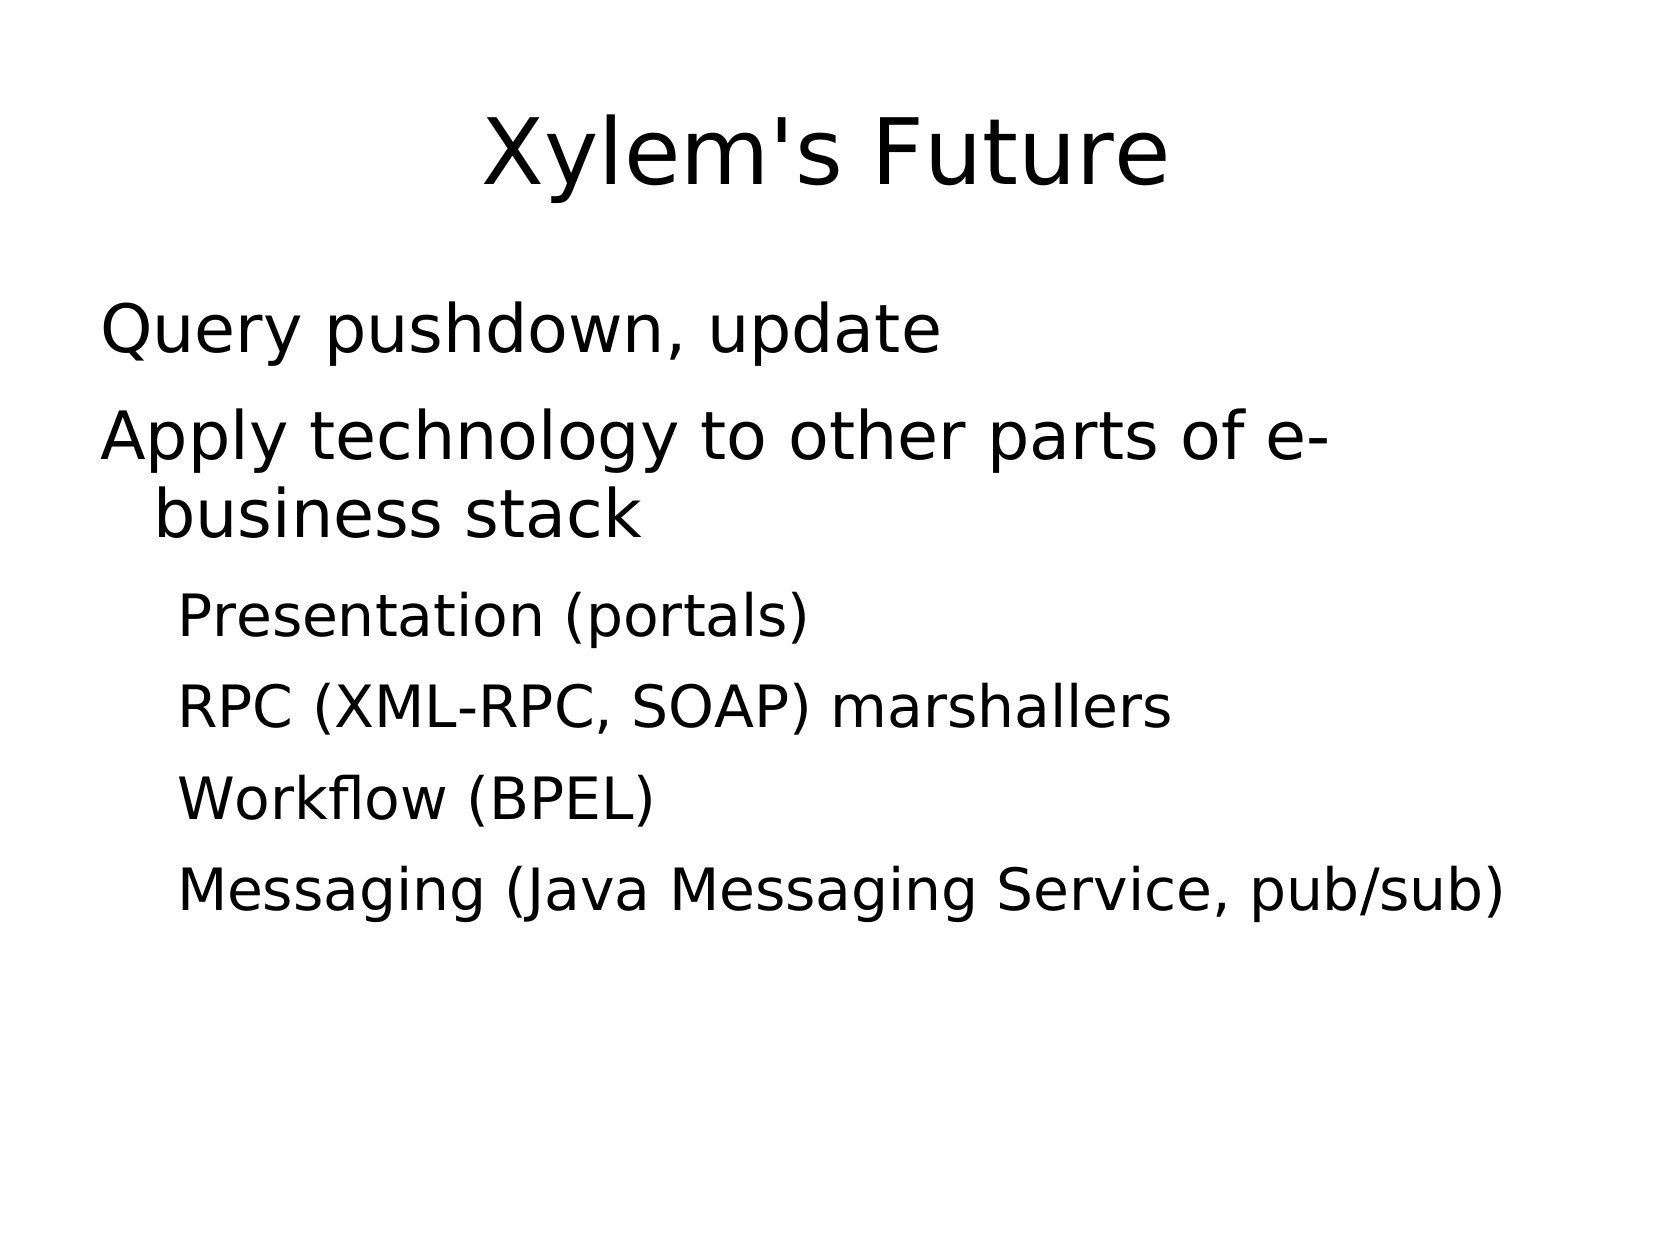

# Xylem's Future
Query pushdown, update
Apply technology to other parts of e-business stack
Presentation (portals)
RPC (XML-RPC, SOAP) marshallers
Workflow (BPEL)
Messaging (Java Messaging Service, pub/sub)